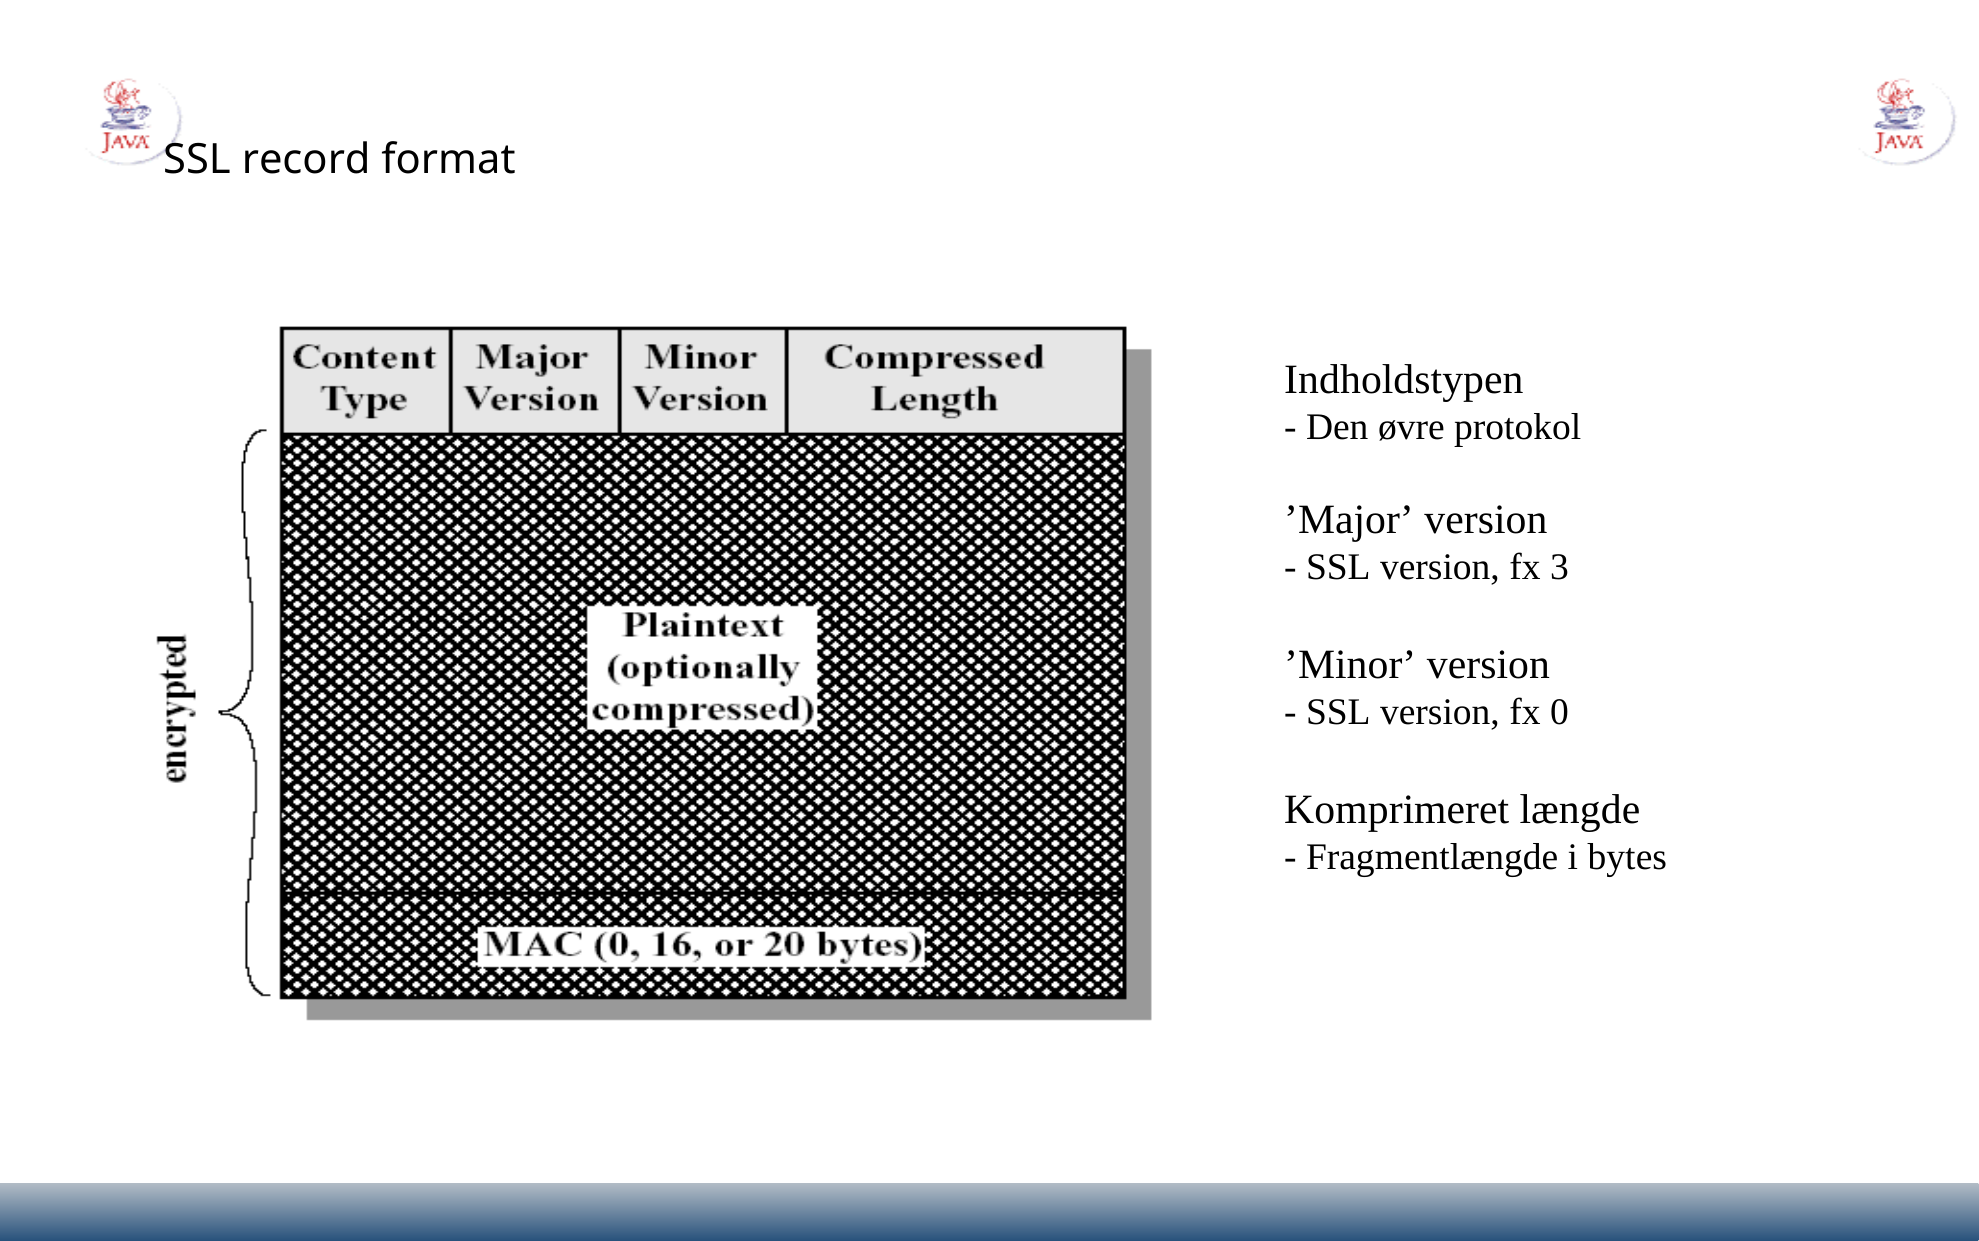

#
SSL record format
Indholdstypen
- Den øvre protokol
’Major’ version
- SSL version, fx 3
’Minor’ version
- SSL version, fx 0
Komprimeret længde
- Fragmentlængde i bytes